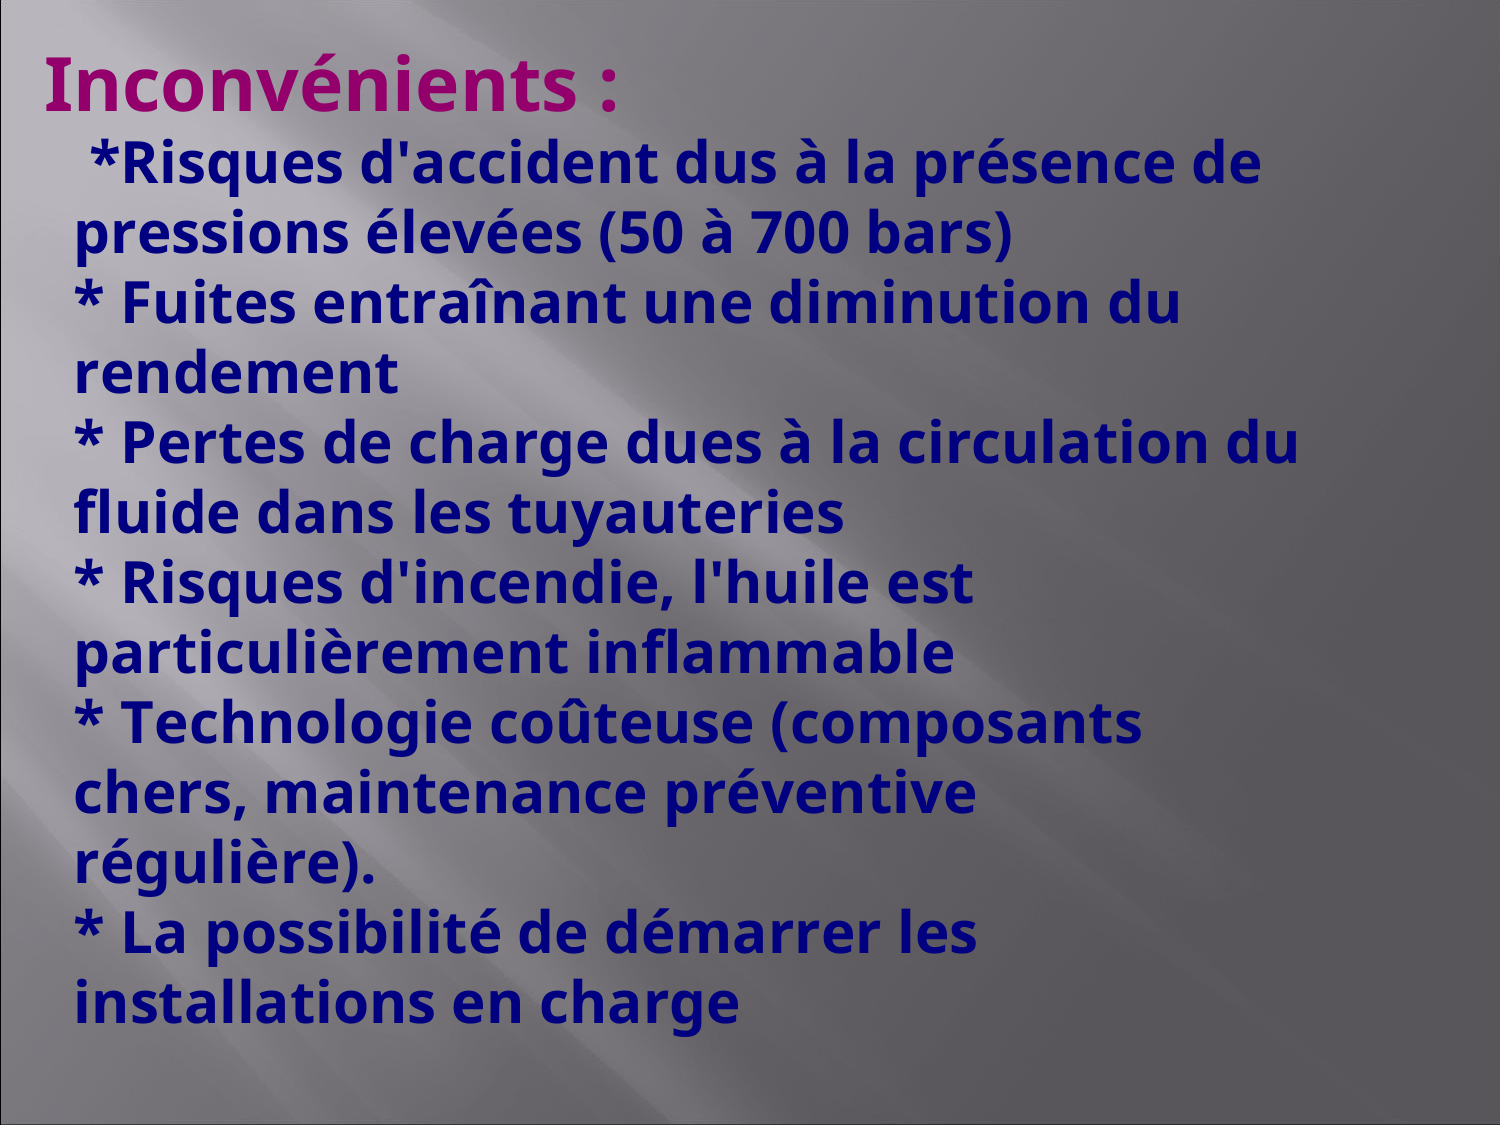

Inconvénients :
 *Risques d'accident dus à la présence de pressions élevées (50 à 700 bars)
* Fuites entraînant une diminution du rendement
* Pertes de charge dues à la circulation du fluide dans les tuyauteries
* Risques d'incendie, l'huile est particulièrement inflammable
* Technologie coûteuse (composants chers, maintenance préventive
régulière).
* La possibilité de démarrer les installations en charge